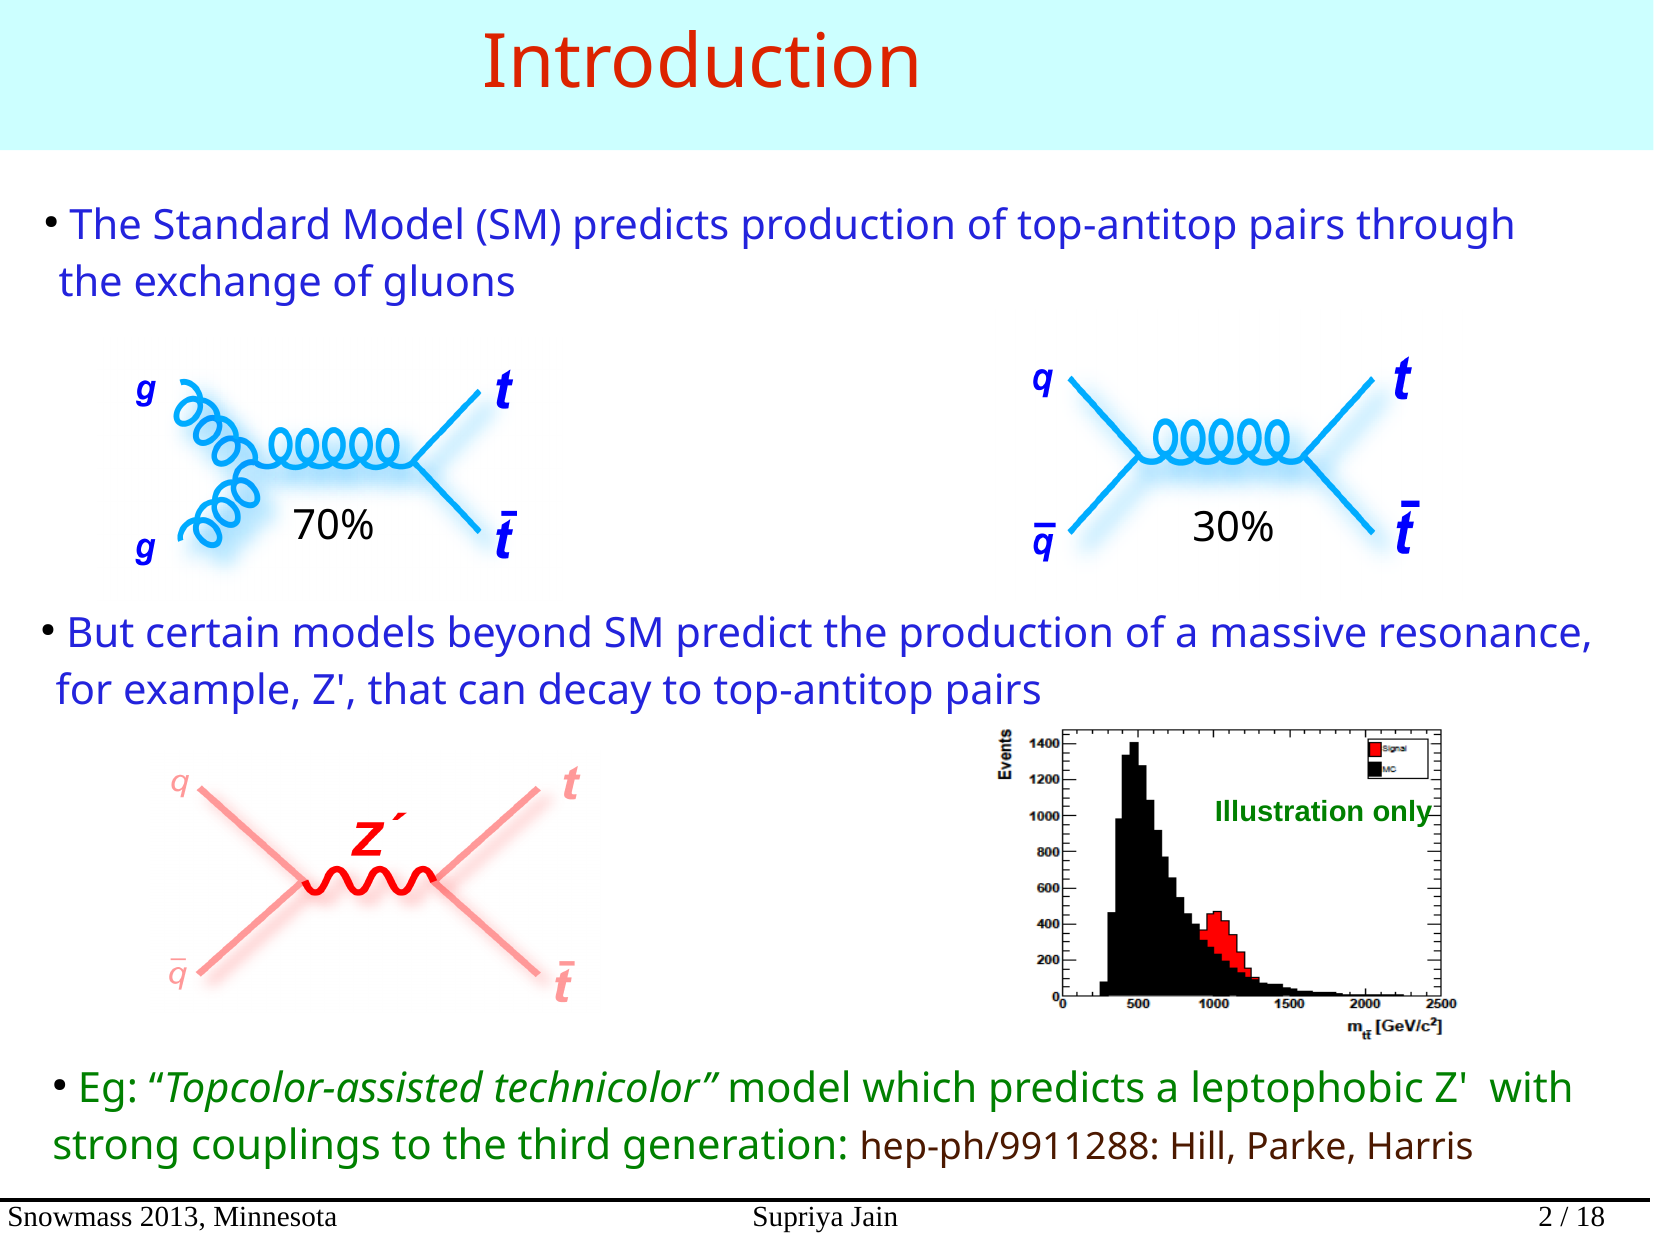

Introduction
 The Standard Model (SM) predicts production of top-antitop pairs through
the exchange of gluons
70%
30%
 But certain models beyond SM predict the production of a massive resonance,
for example, Z', that can decay to top-antitop pairs
Illustration only
 Eg: “Topcolor-assisted technicolor” model which predicts a leptophobic Z' with strong couplings to the third generation: hep-ph/9911288: Hill, Parke, Harris
2